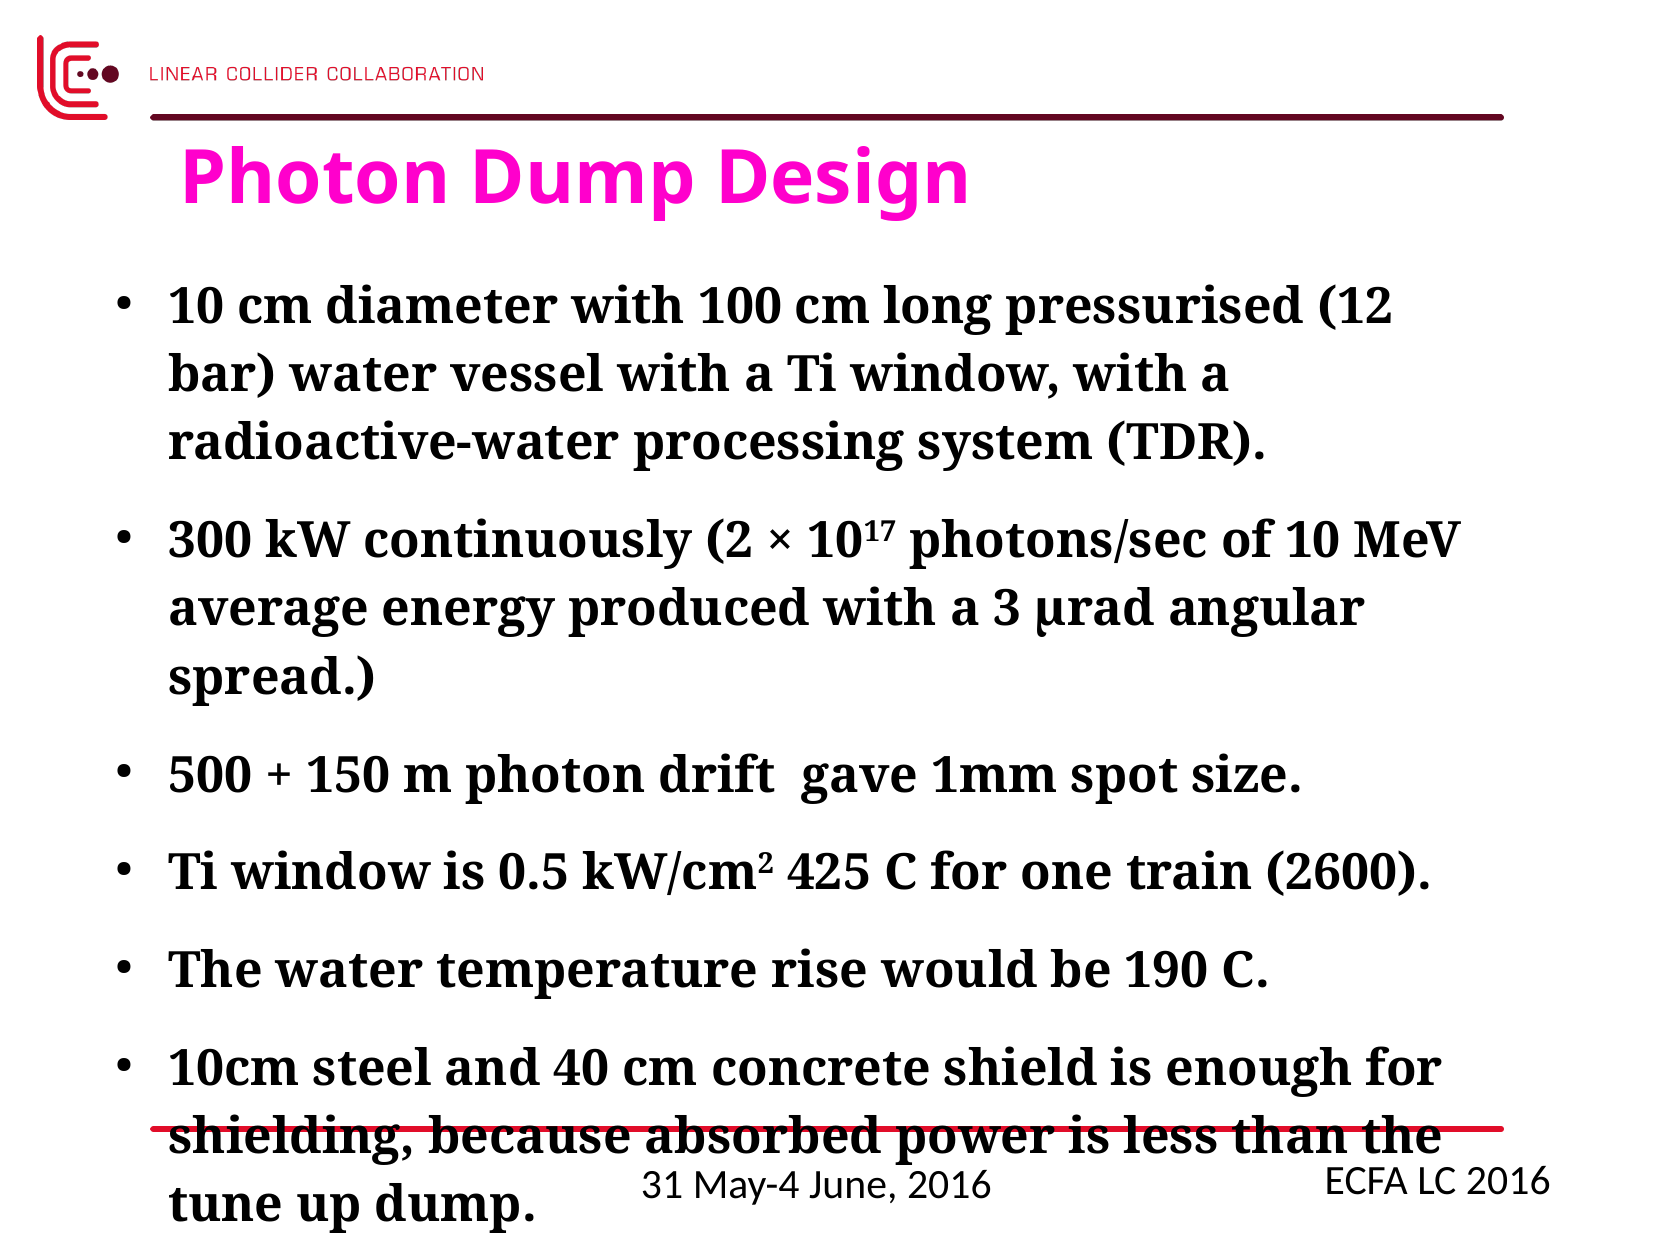

# Photon Dump Design
10 cm diameter with 100 cm long pressurised (12 bar) water vessel with a Ti window, with a radioactive-water processing system (TDR).
300 kW continuously (2 × 1017 photons/sec of 10 MeV average energy produced with a 3 μrad angular spread.)
500 + 150 m photon drift gave 1mm spot size.
Ti window is 0.5 kW/cm2 425 C for one train (2600).
The water temperature rise would be 190 C.
10cm steel and 40 cm concrete shield is enough for shielding, because absorbed power is less than the tune up dump.